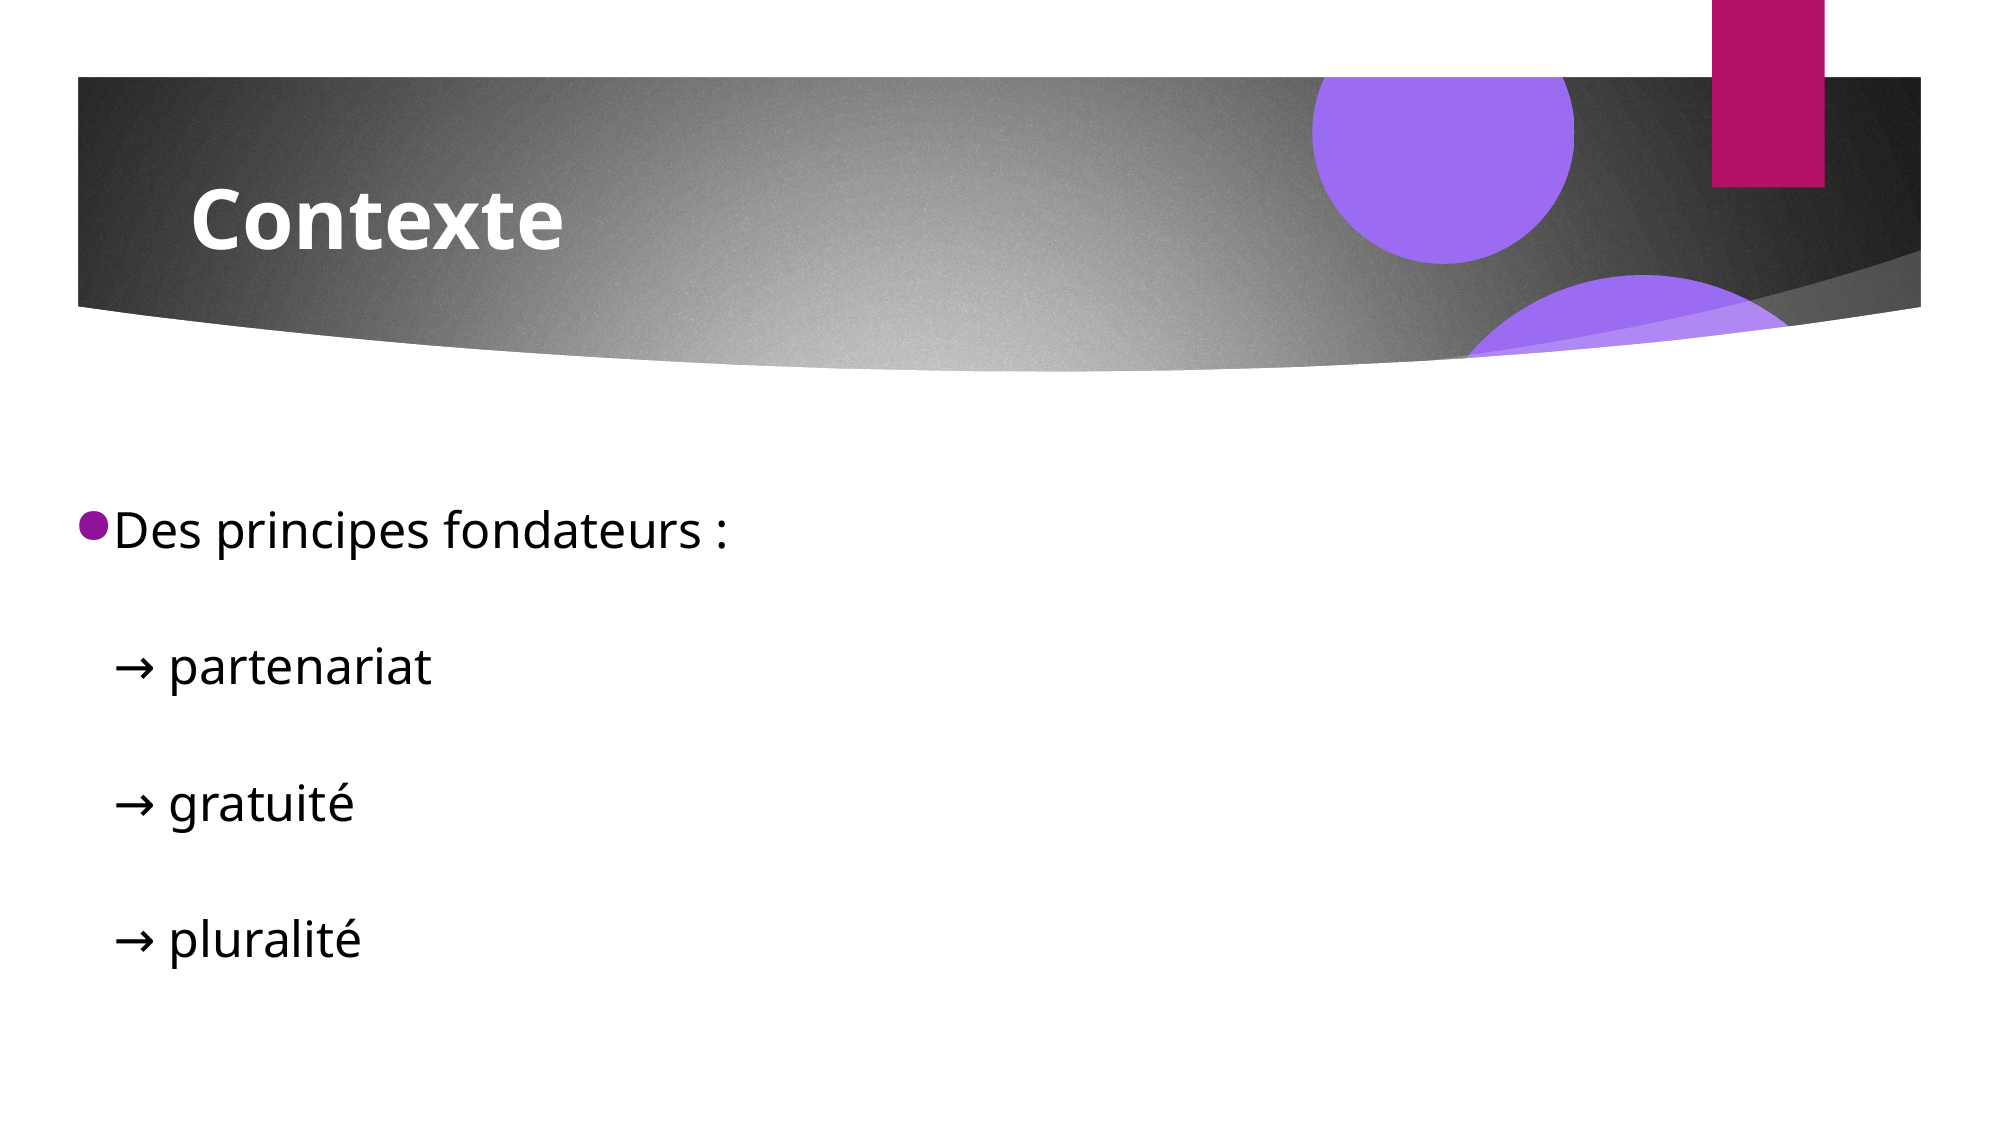

# Contexte
Des principes fondateurs :
→ partenariat
→ gratuité
→ pluralité